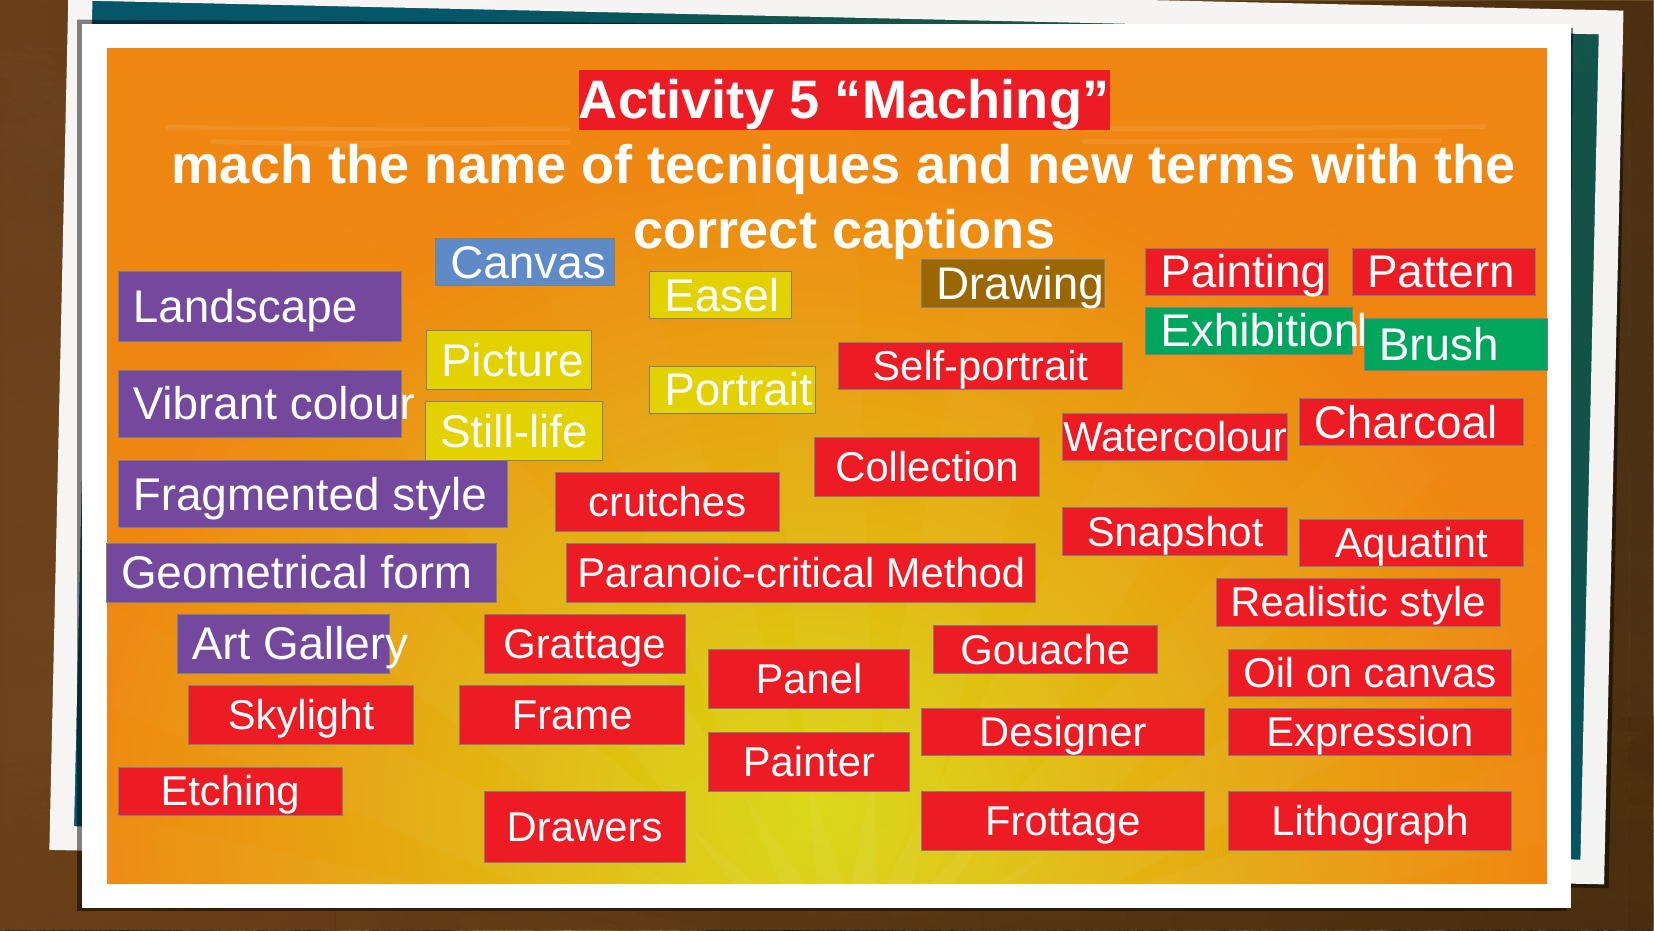

# Activity 5 “Maching” mach the name of tecniques and new terms with the correct captions
Canvas
Painting
Pattern
Drawing
Landscape
Easel
Exhibition
E
Exhibition
Charcoal
Brush
Picture
Self-portrait
Portrait
Vibrant colour
Charcoal
Still-life
Watercolour
Collection
Fragmented style
crutches
Snapshot
Aquatint
Geometrical form
Paranoic-critical Method
Realistic style
Art Gallery
Grattage
Gouache
Panel
Oil on canvas
Skylight
Frame
Designer
Expression
Painter
Etching
Drawers
Frottage
Lithograph